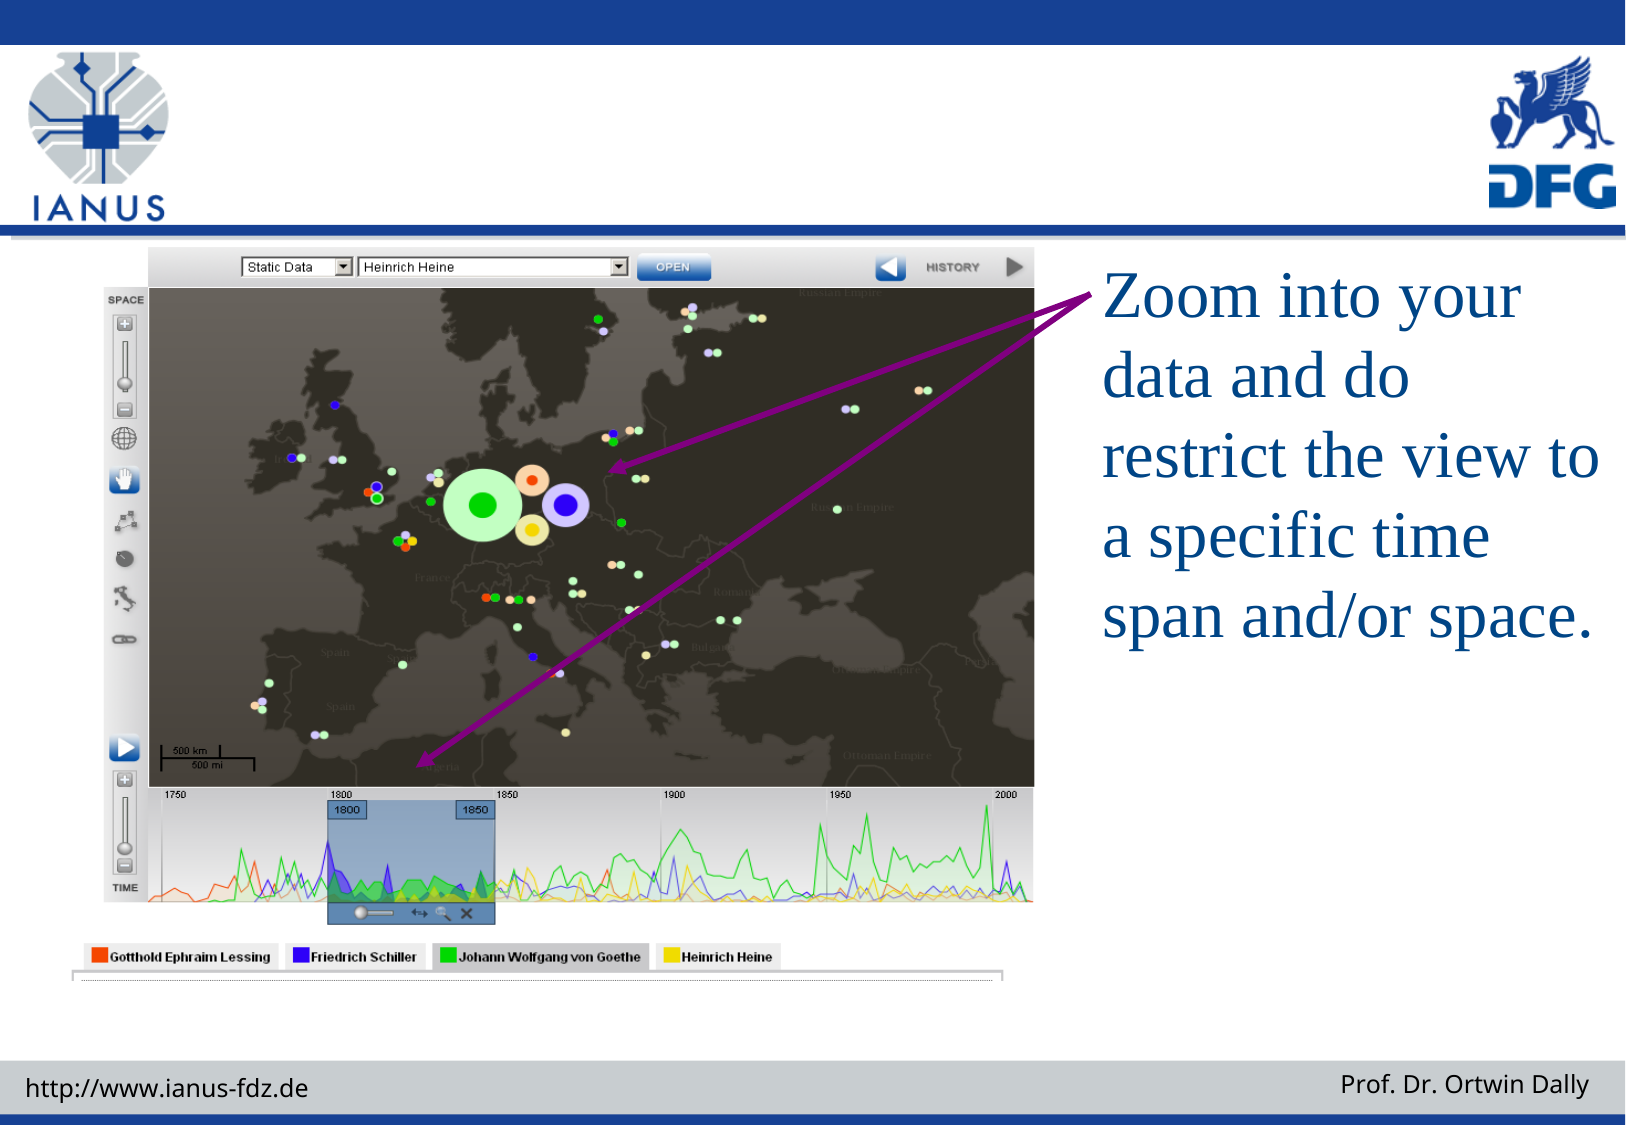

Zoom into your data and do restrict the view to a specific time span and/or space.